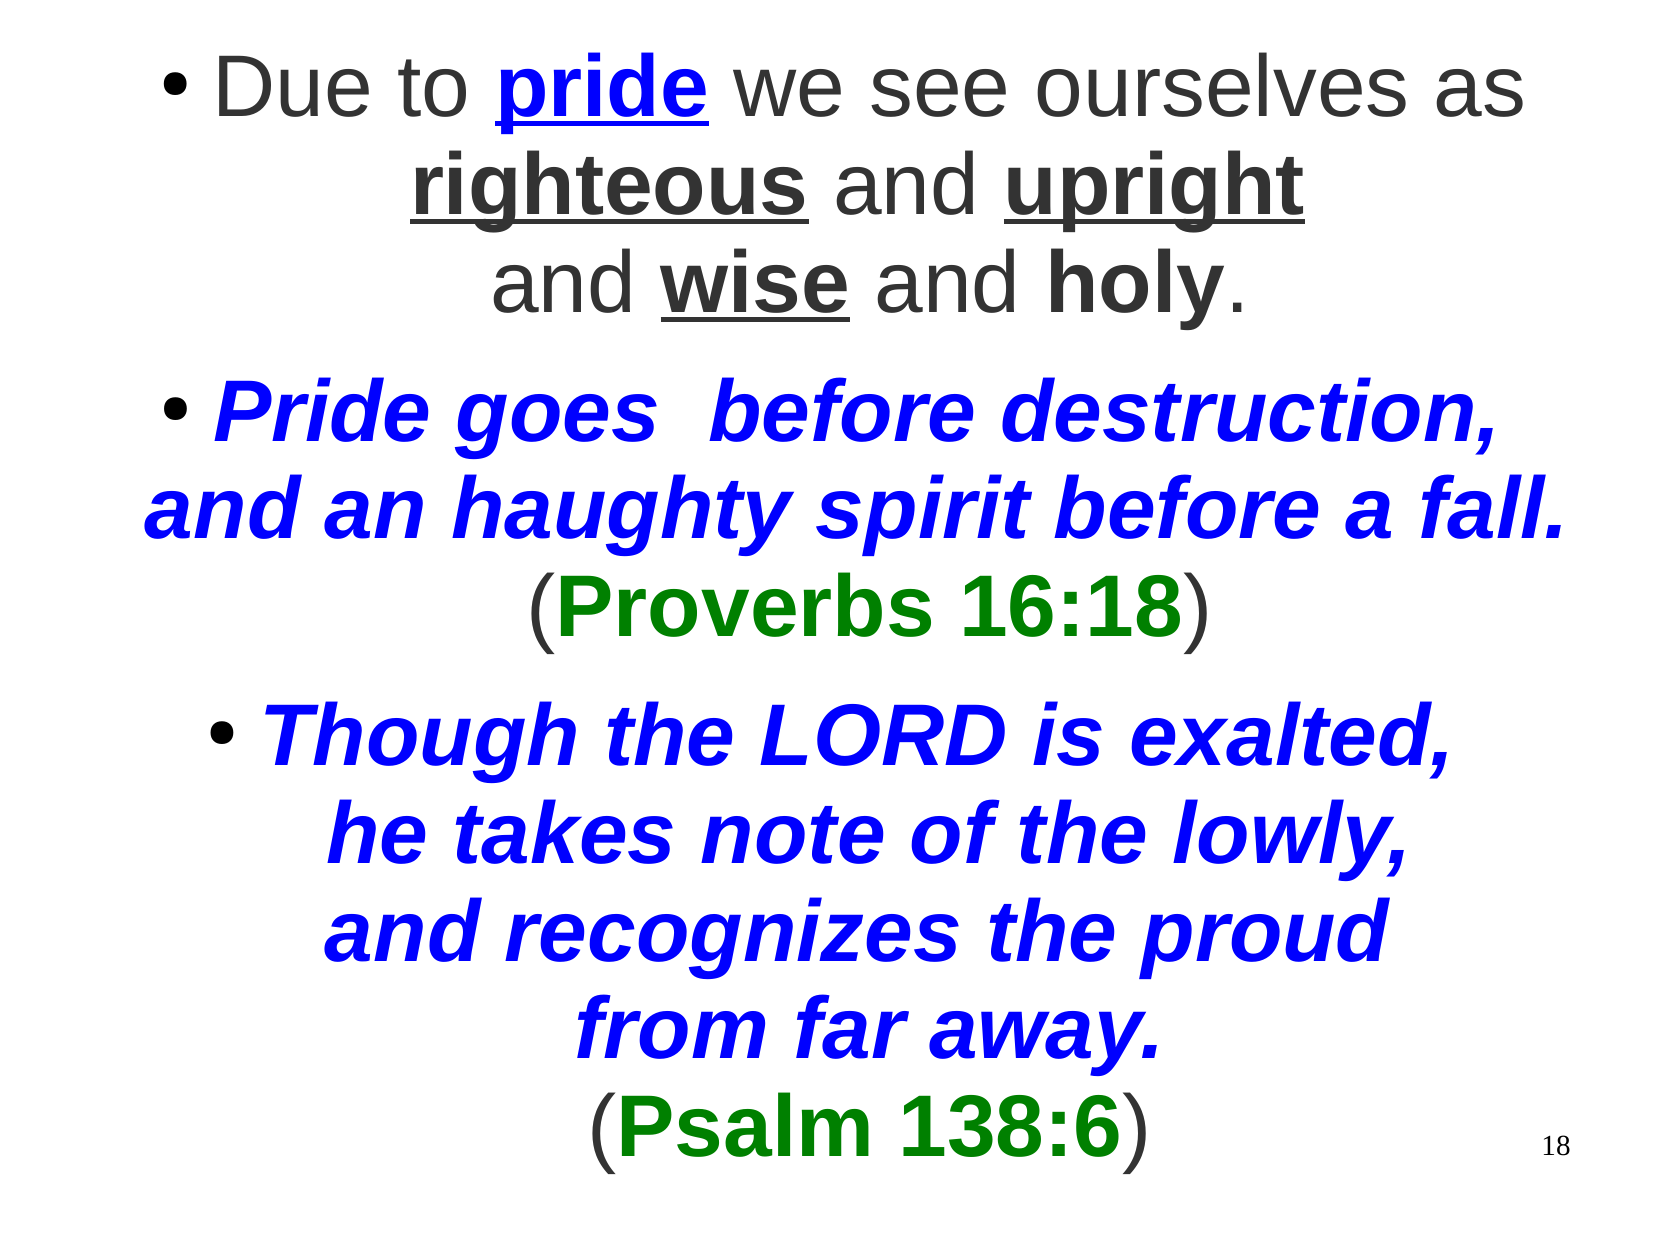

# Due to pride we see ourselves as righteous and upright and wise and holy.
Pride goes before destruction,
and an haughty spirit before a fall. 
(Proverbs 16:18)
Though the LORD is exalted,
he takes note of the lowly,
and recognizes the proud
from far away.
(Psalm 138:6)
18